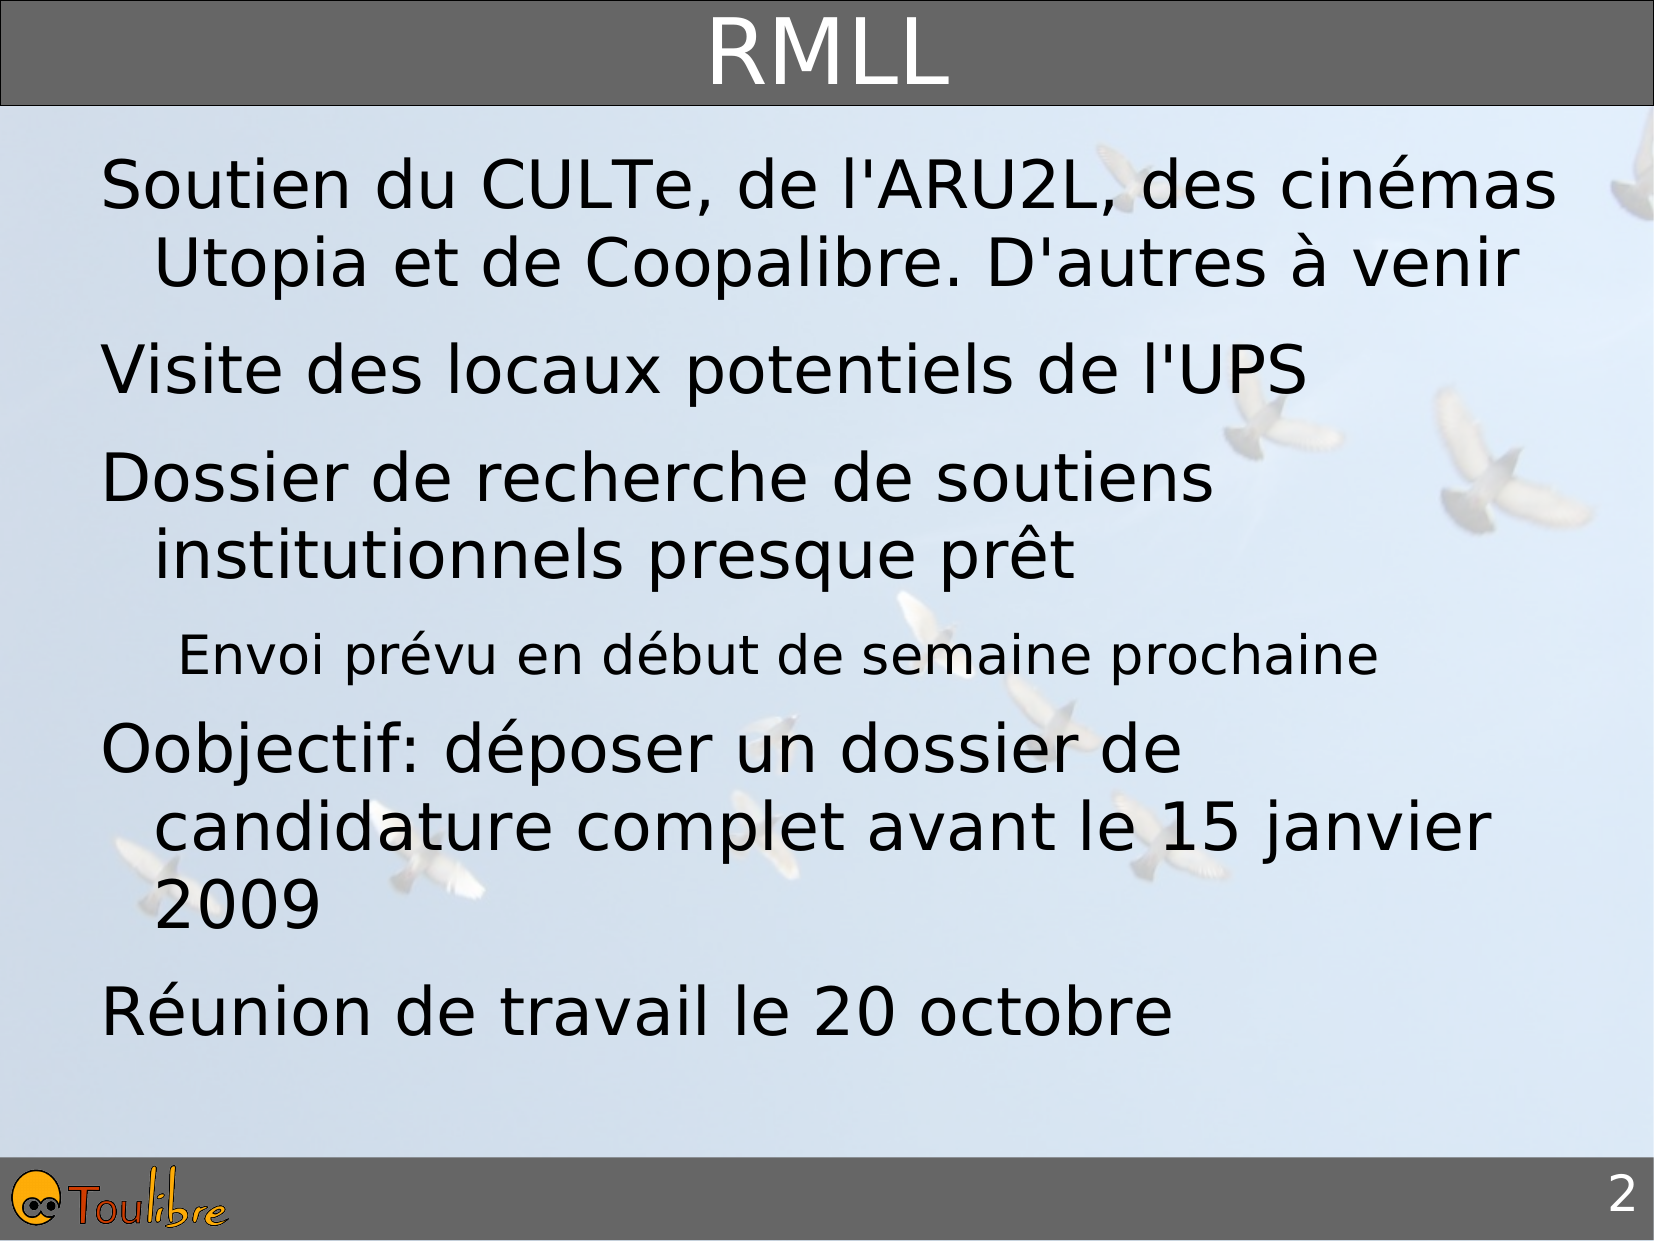

# RMLL
Soutien du CULTe, de l'ARU2L, des cinémas Utopia et de Coopalibre. D'autres à venir
Visite des locaux potentiels de l'UPS
Dossier de recherche de soutiens institutionnels presque prêt
Envoi prévu en début de semaine prochaine
Oobjectif: déposer un dossier de candidature complet avant le 15 janvier 2009
Réunion de travail le 20 octobre